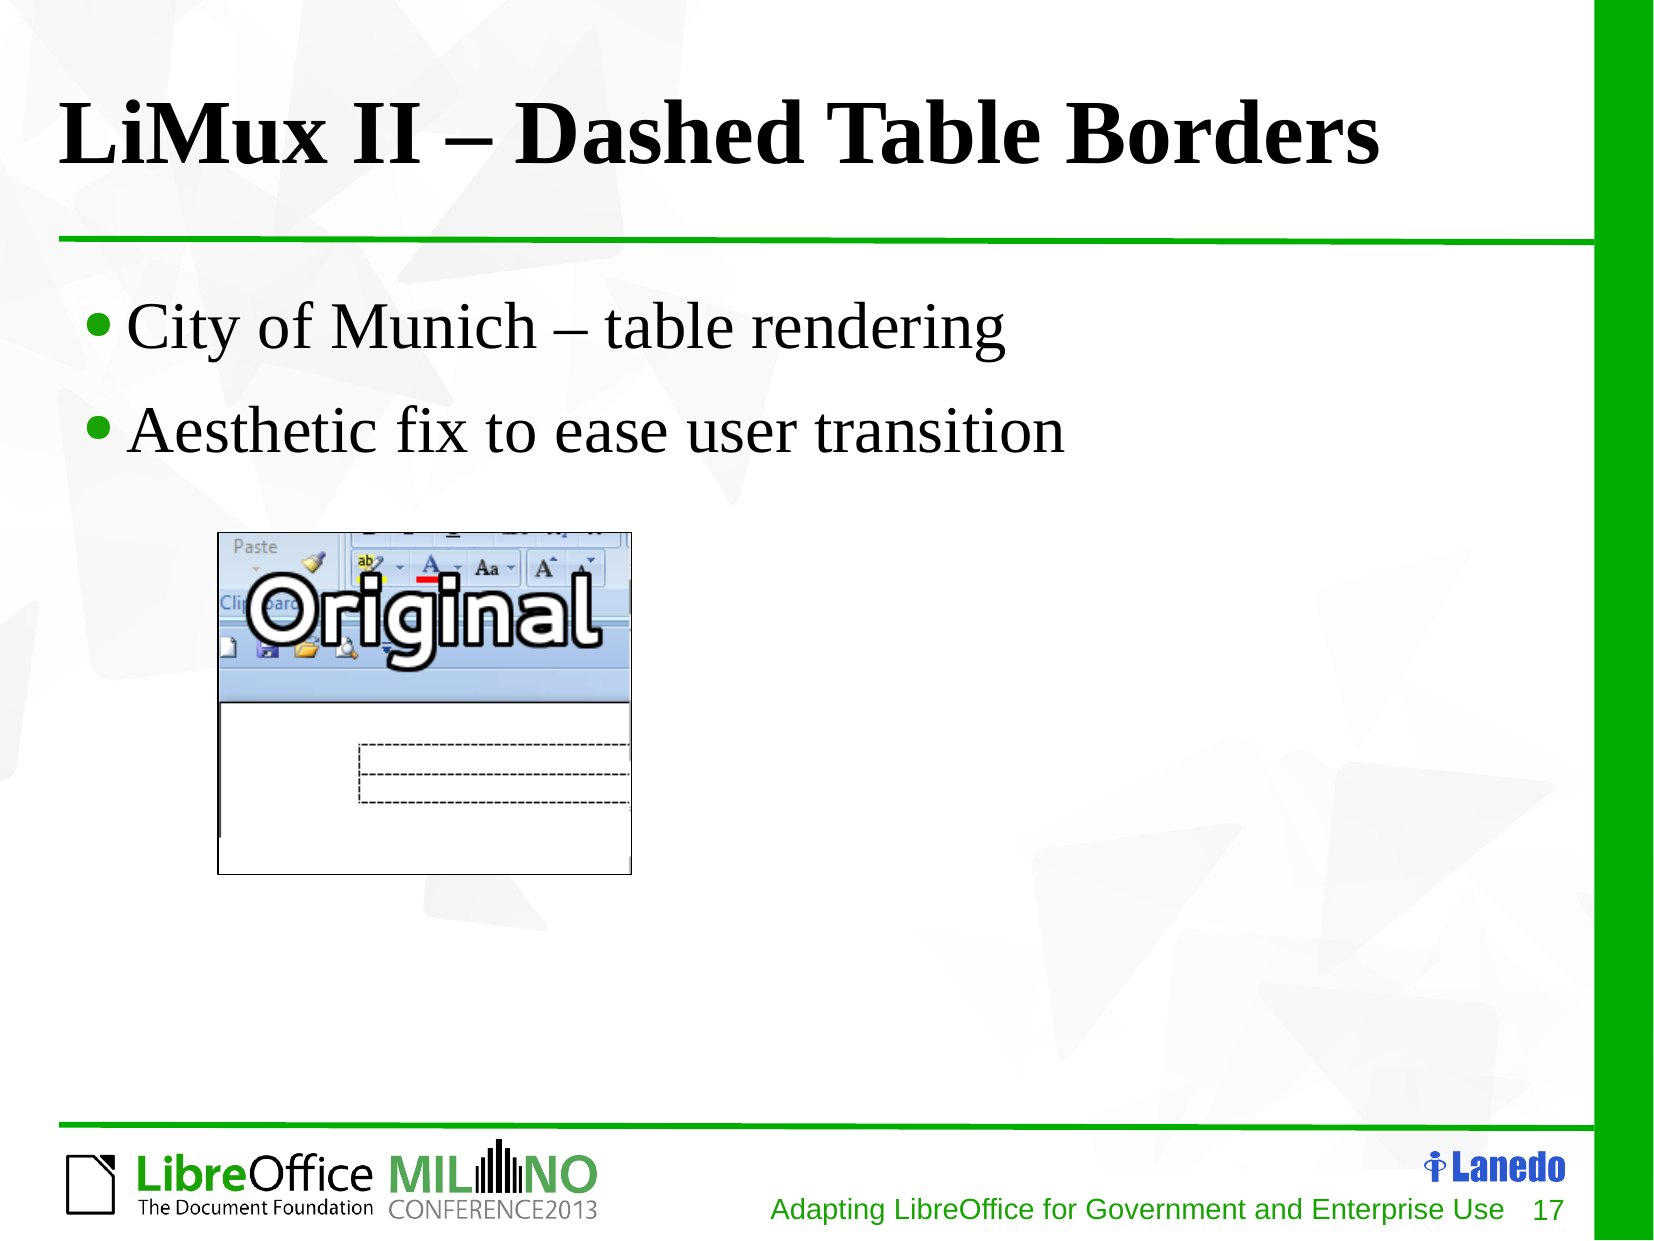

# LiMux II – Dashed Table Borders
City of Munich – table rendering
Aesthetic fix to ease user transition
Adapting LibreOffice for Government and Enterprise Use
17